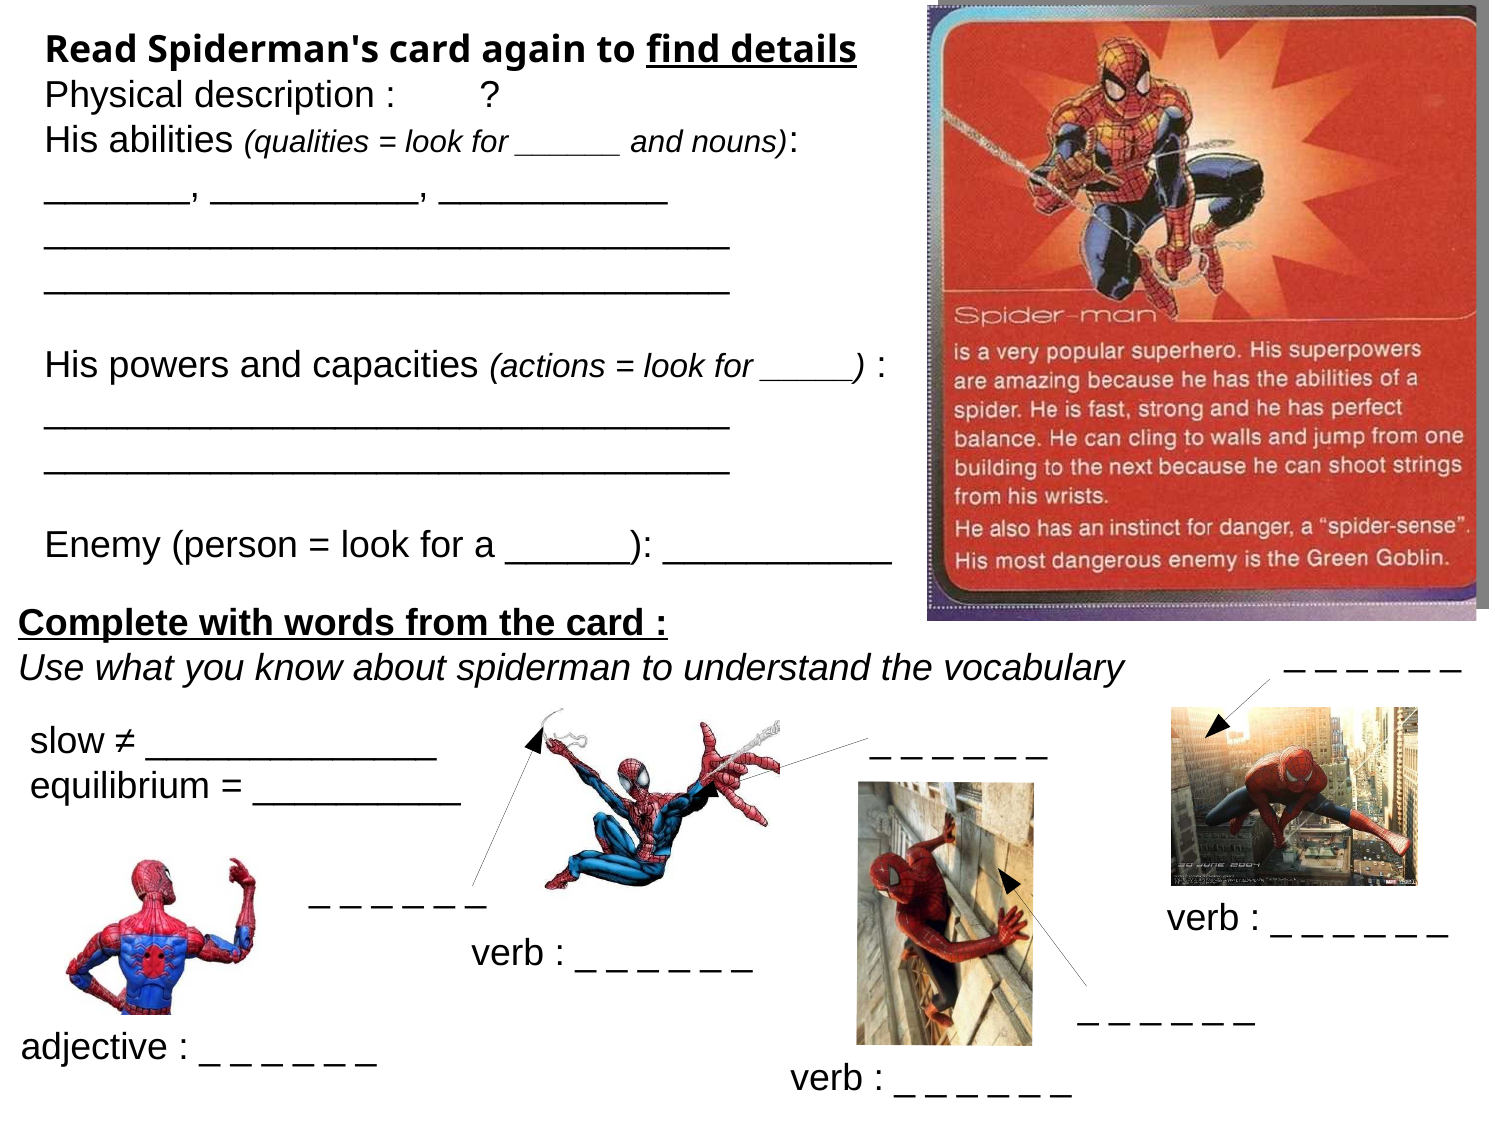

Read Spiderman's card again to find details
Physical description :  ?
His abilities (qualities = look for ______ and nouns): _______, __________, ___________
_________________________________
_________________________________
His powers and capacities (actions = look for _____) :
_________________________________
_________________________________
Enemy (person = look for a ______): ___________
Complete with words from the card :
Use what you know about spiderman to understand the vocabulary
_ _ _ _ _ _
_ _ _ _ _ _
slow ≠ ______________
equilibrium = __________
_ _ _ _ _ _
verb : _ _ _ _ _ _
verb : _ _ _ _ _ _
_ _ _ _ _ _
adjective : _ _ _ _ _ _
verb : _ _ _ _ _ _